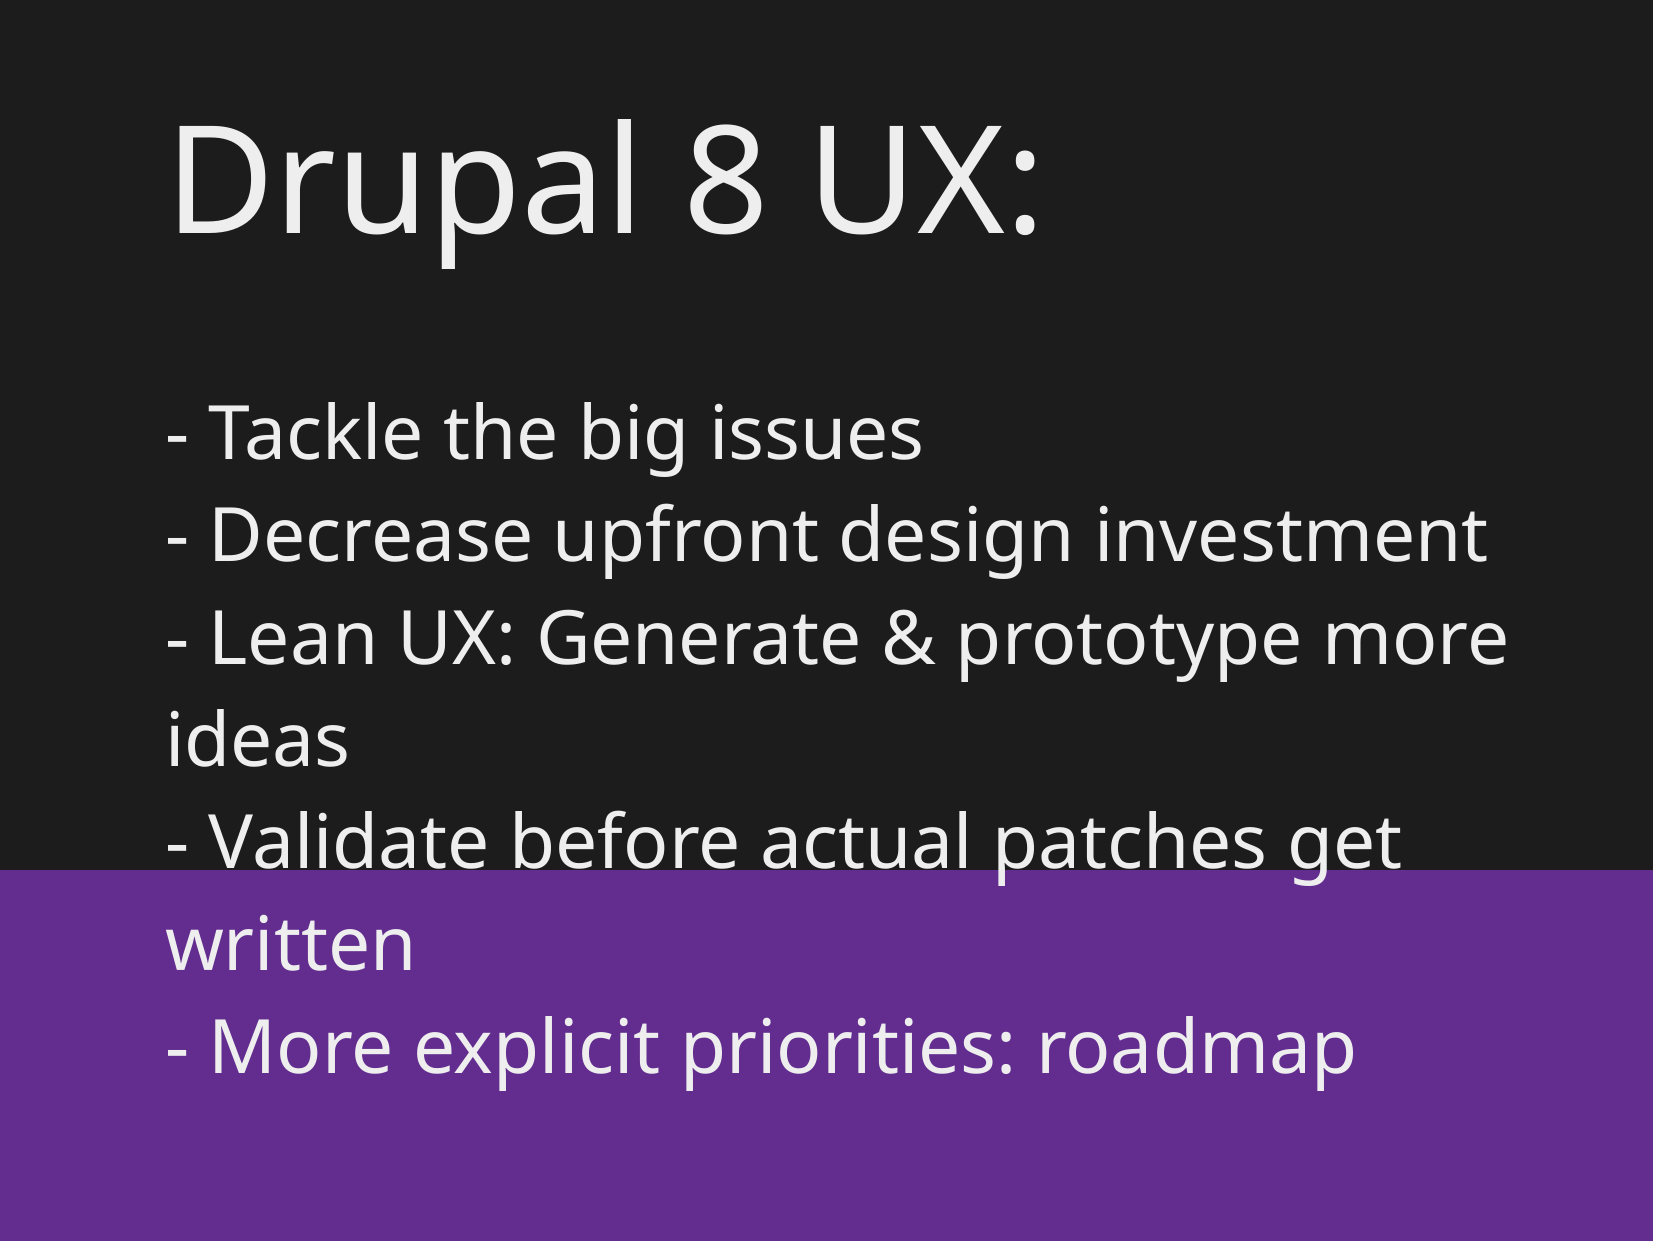

# Drupal 8 UX: - Tackle the big issues - Decrease upfront design investment - Lean UX: Generate & prototype more ideas - Validate before actual patches get written - More explicit priorities: roadmap